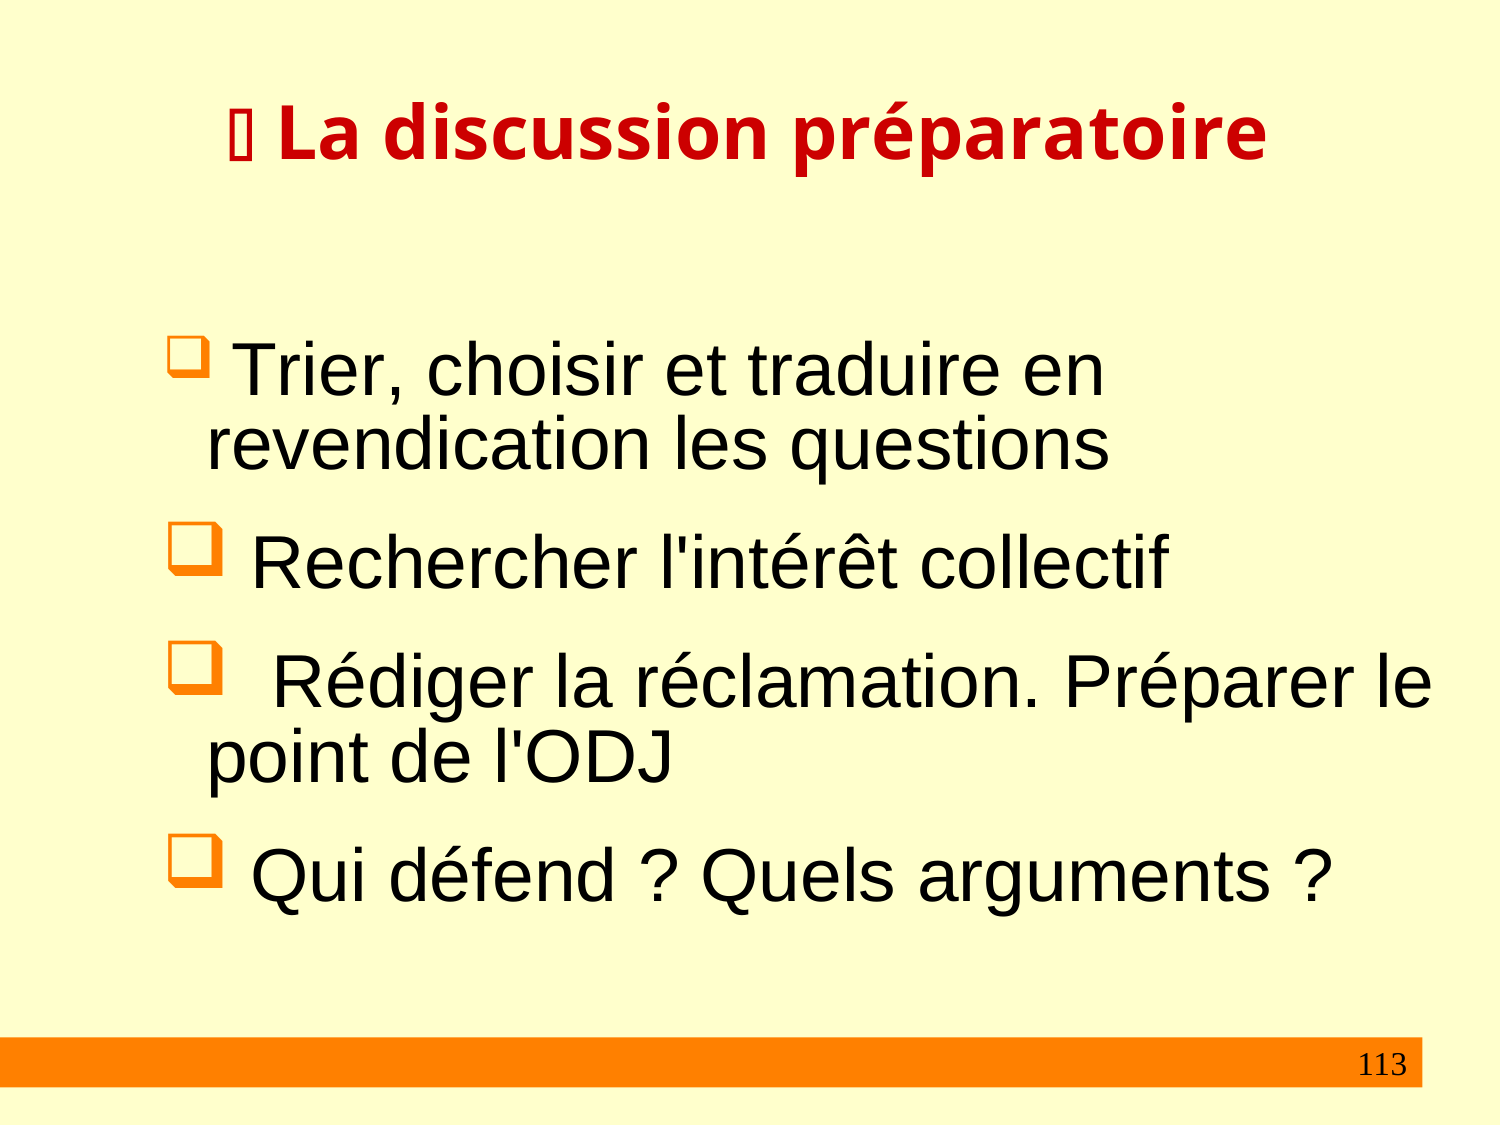

#  La discussion préparatoire
 Trier, choisir et traduire en revendication les questions
 Rechercher l'intérêt collectif
 Rédiger la réclamation. Préparer le point de l'ODJ
 Qui défend ? Quels arguments ?